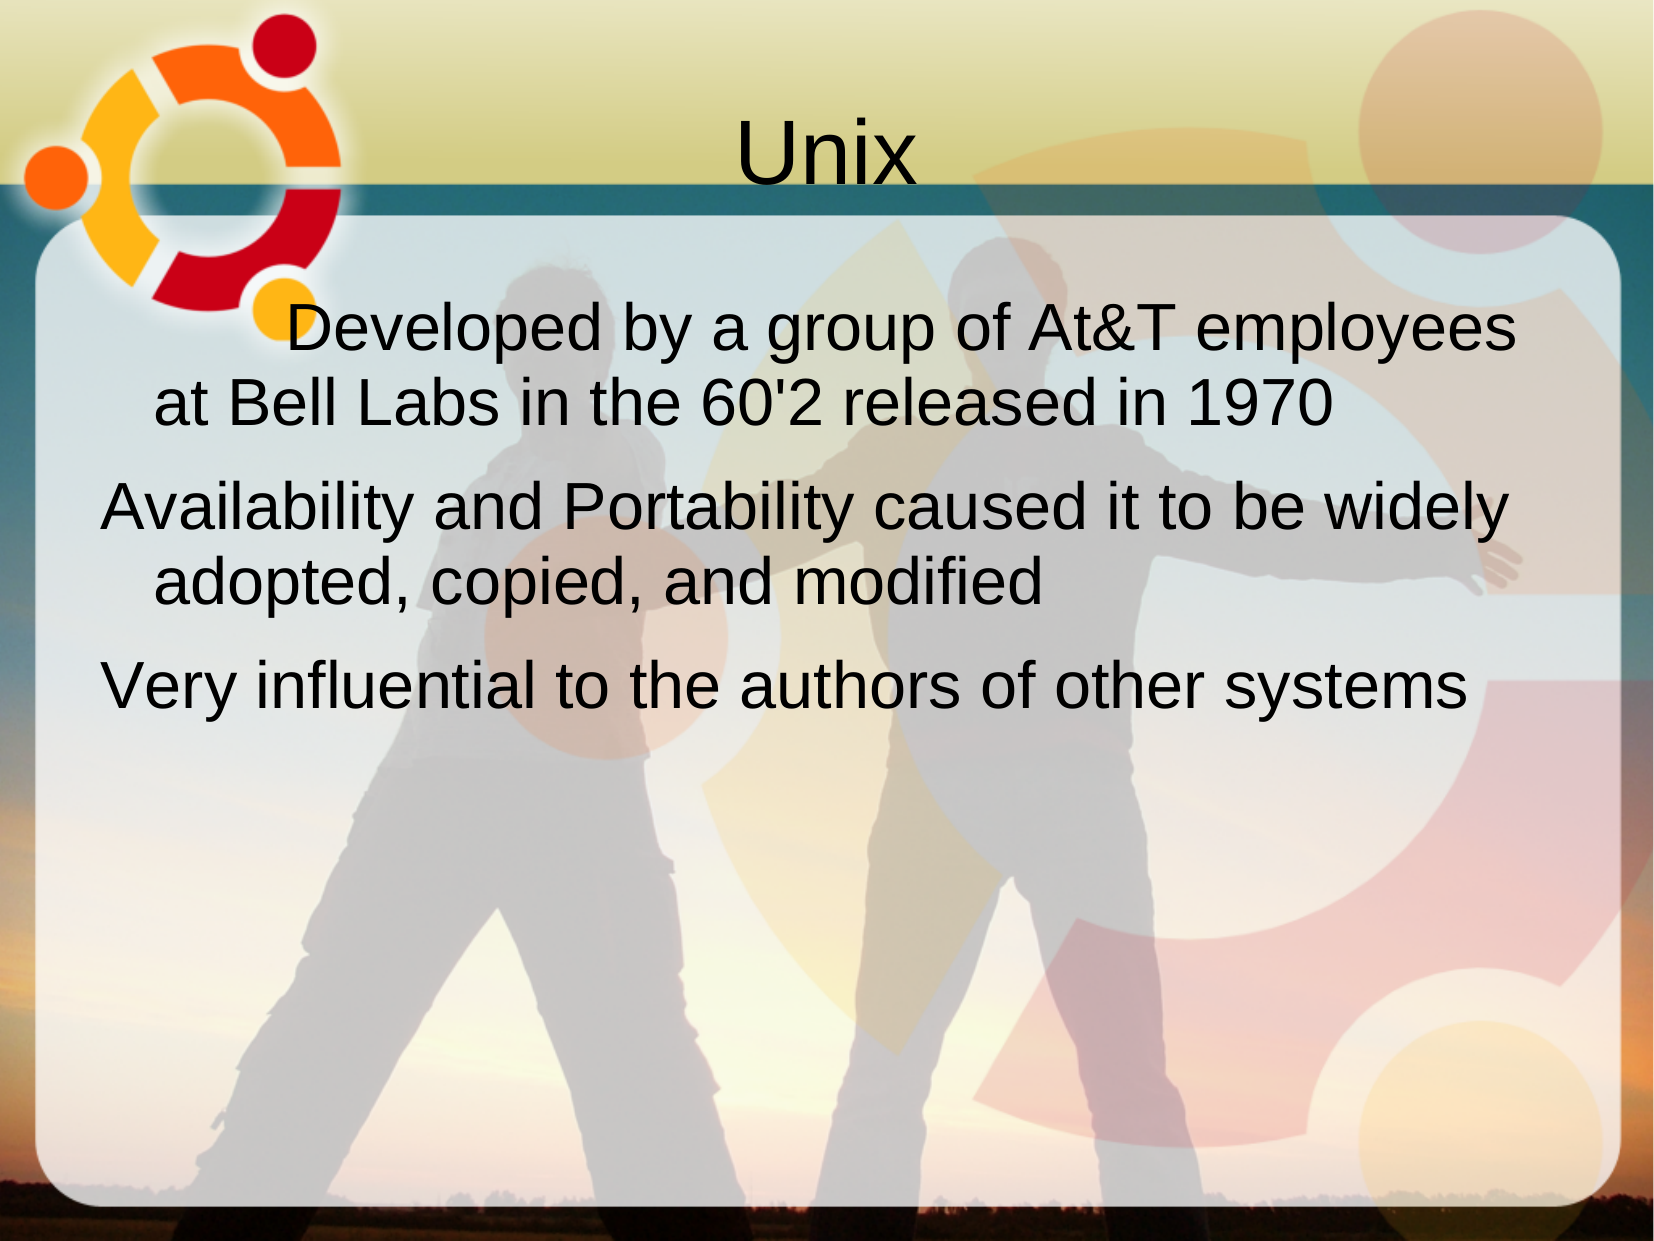

# Unix
 Developed by a group of At&T employees at Bell Labs in the 60'2 released in 1970
Availability and Portability caused it to be widely adopted, copied, and modified
Very influential to the authors of other systems